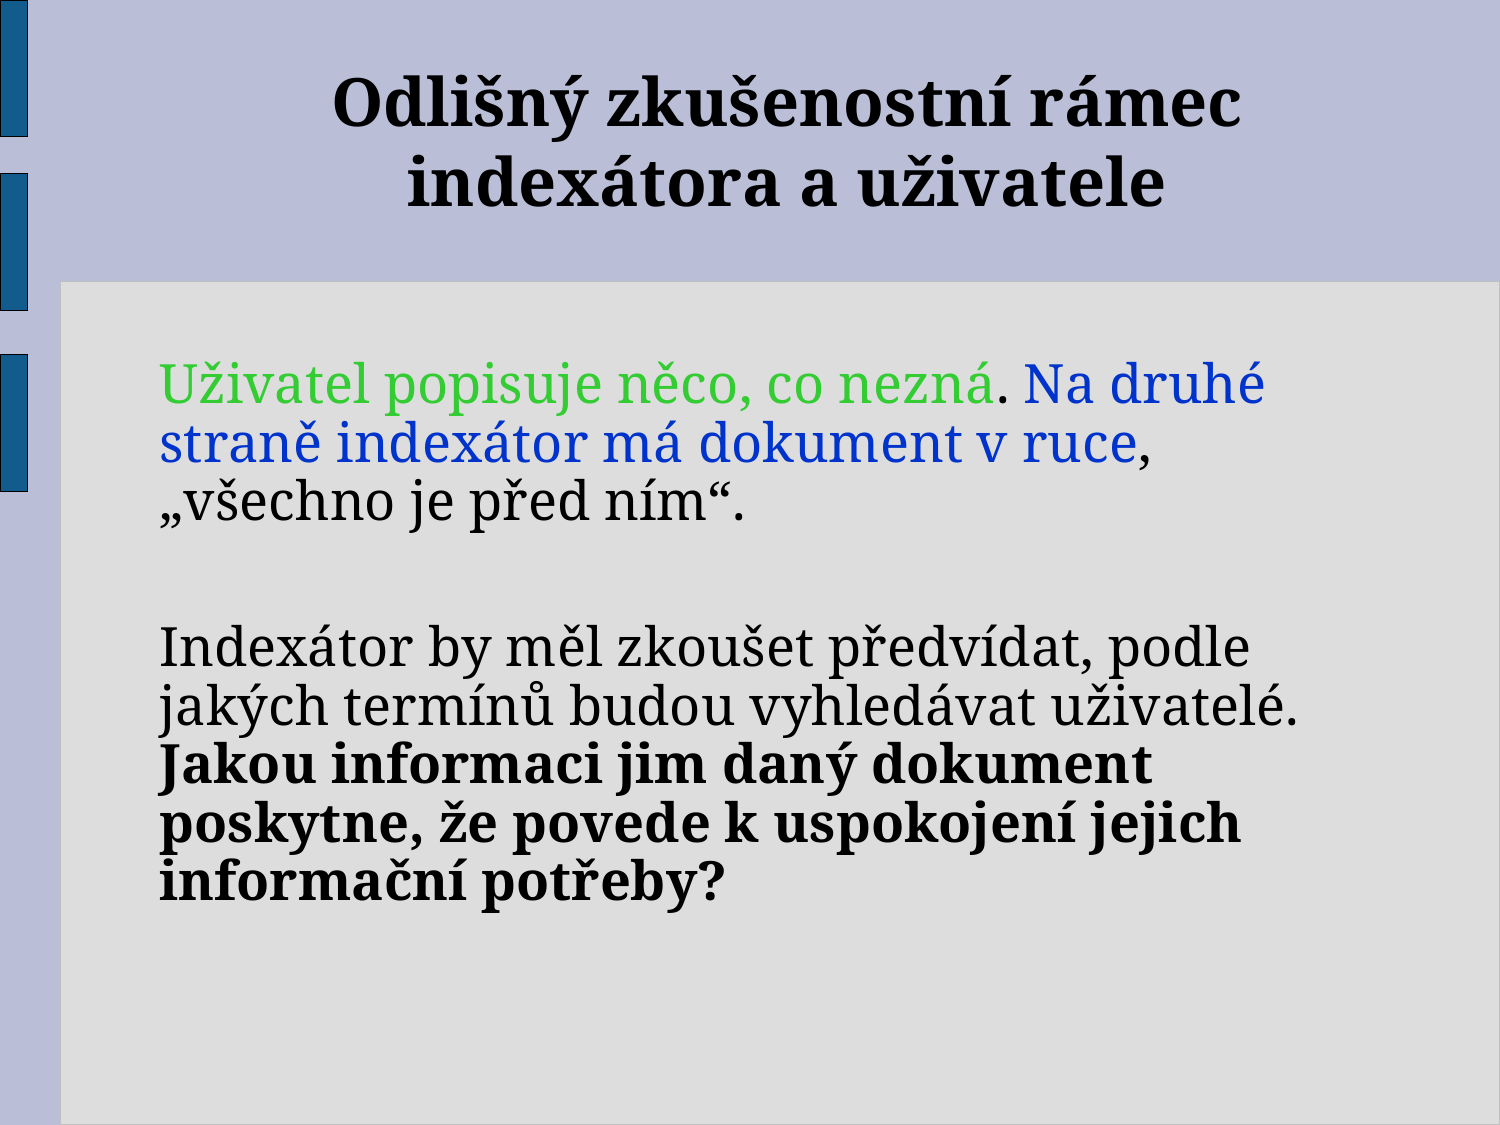

# Odlišný zkušenostní rámec indexátora a uživatele
Uživatel popisuje něco, co nezná. Na druhé straně indexátor má dokument v ruce, „všechno je před ním“.
Indexátor by měl zkoušet předvídat, podle jakých termínů budou vyhledávat uživatelé. Jakou informaci jim daný dokument poskytne, že povede k uspokojení jejich informační potřeby?